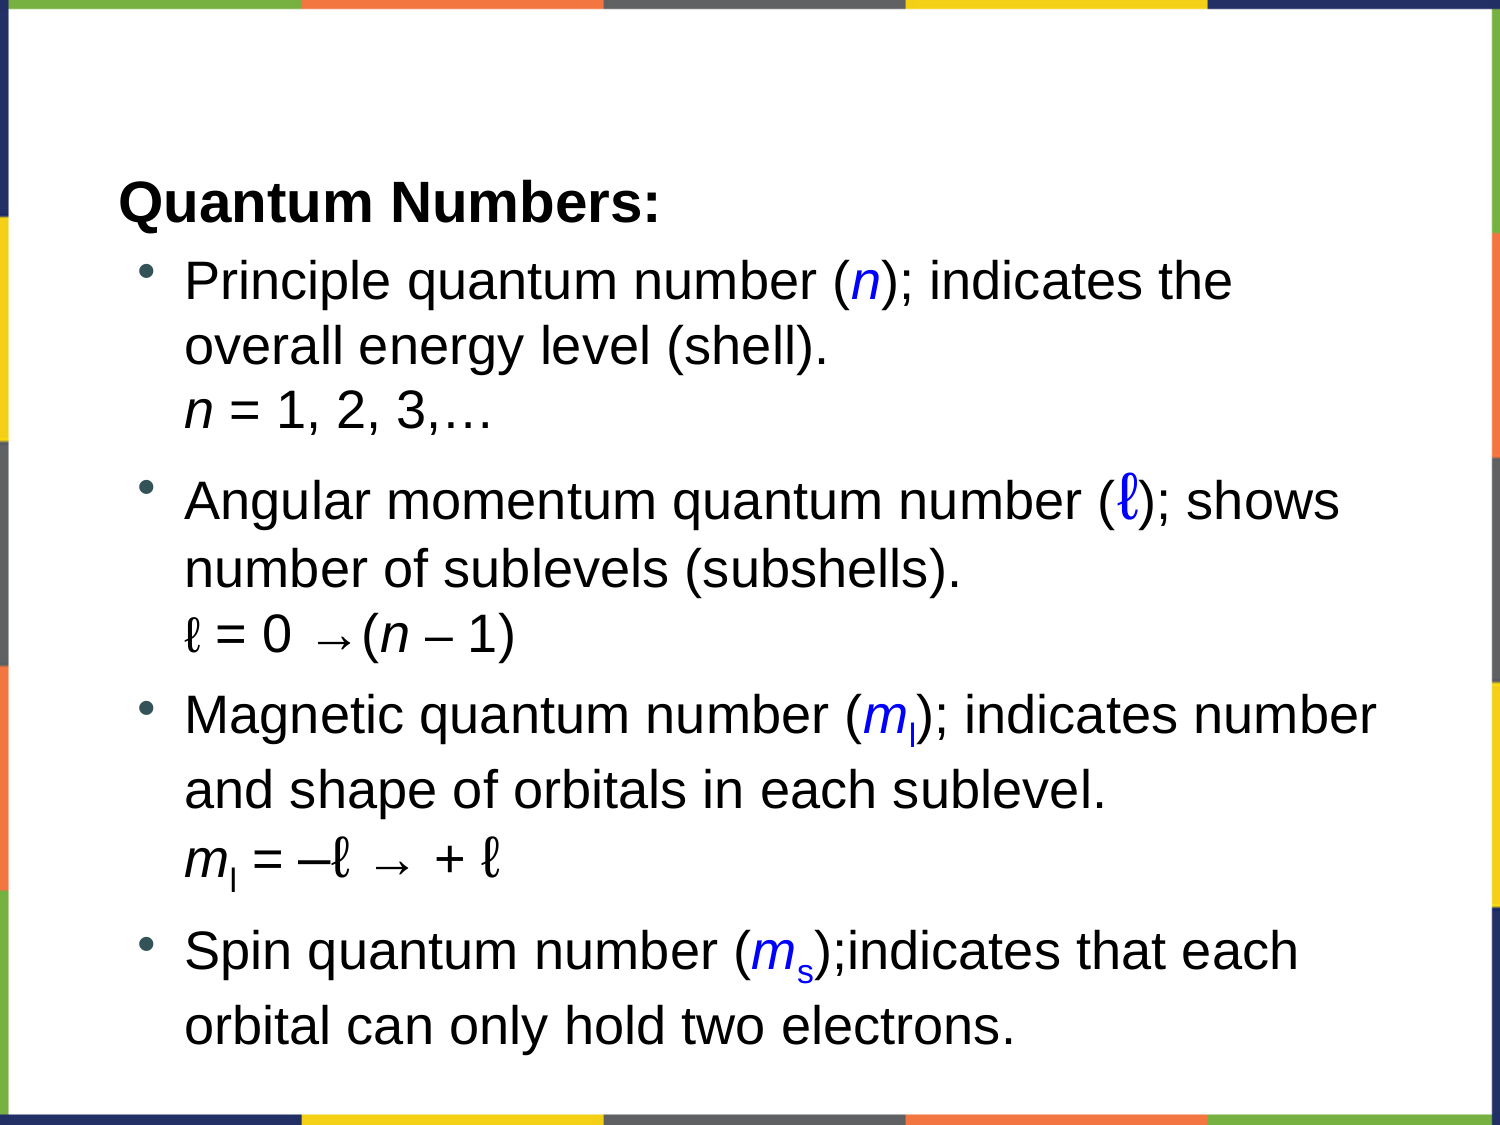

# Quantum Numbers:
Principle quantum number (n); indicates the overall energy level (shell).
n = 1, 2, 3,…
Angular momentum quantum number (ℓ); shows number of sublevels (subshells).
ℓ = 0 →(n – 1)
Magnetic quantum number (ml); indicates number and shape of orbitals in each sublevel.
ml = –ℓ → + ℓ
Spin quantum number (ms);indicates that each orbital can only hold two electrons.